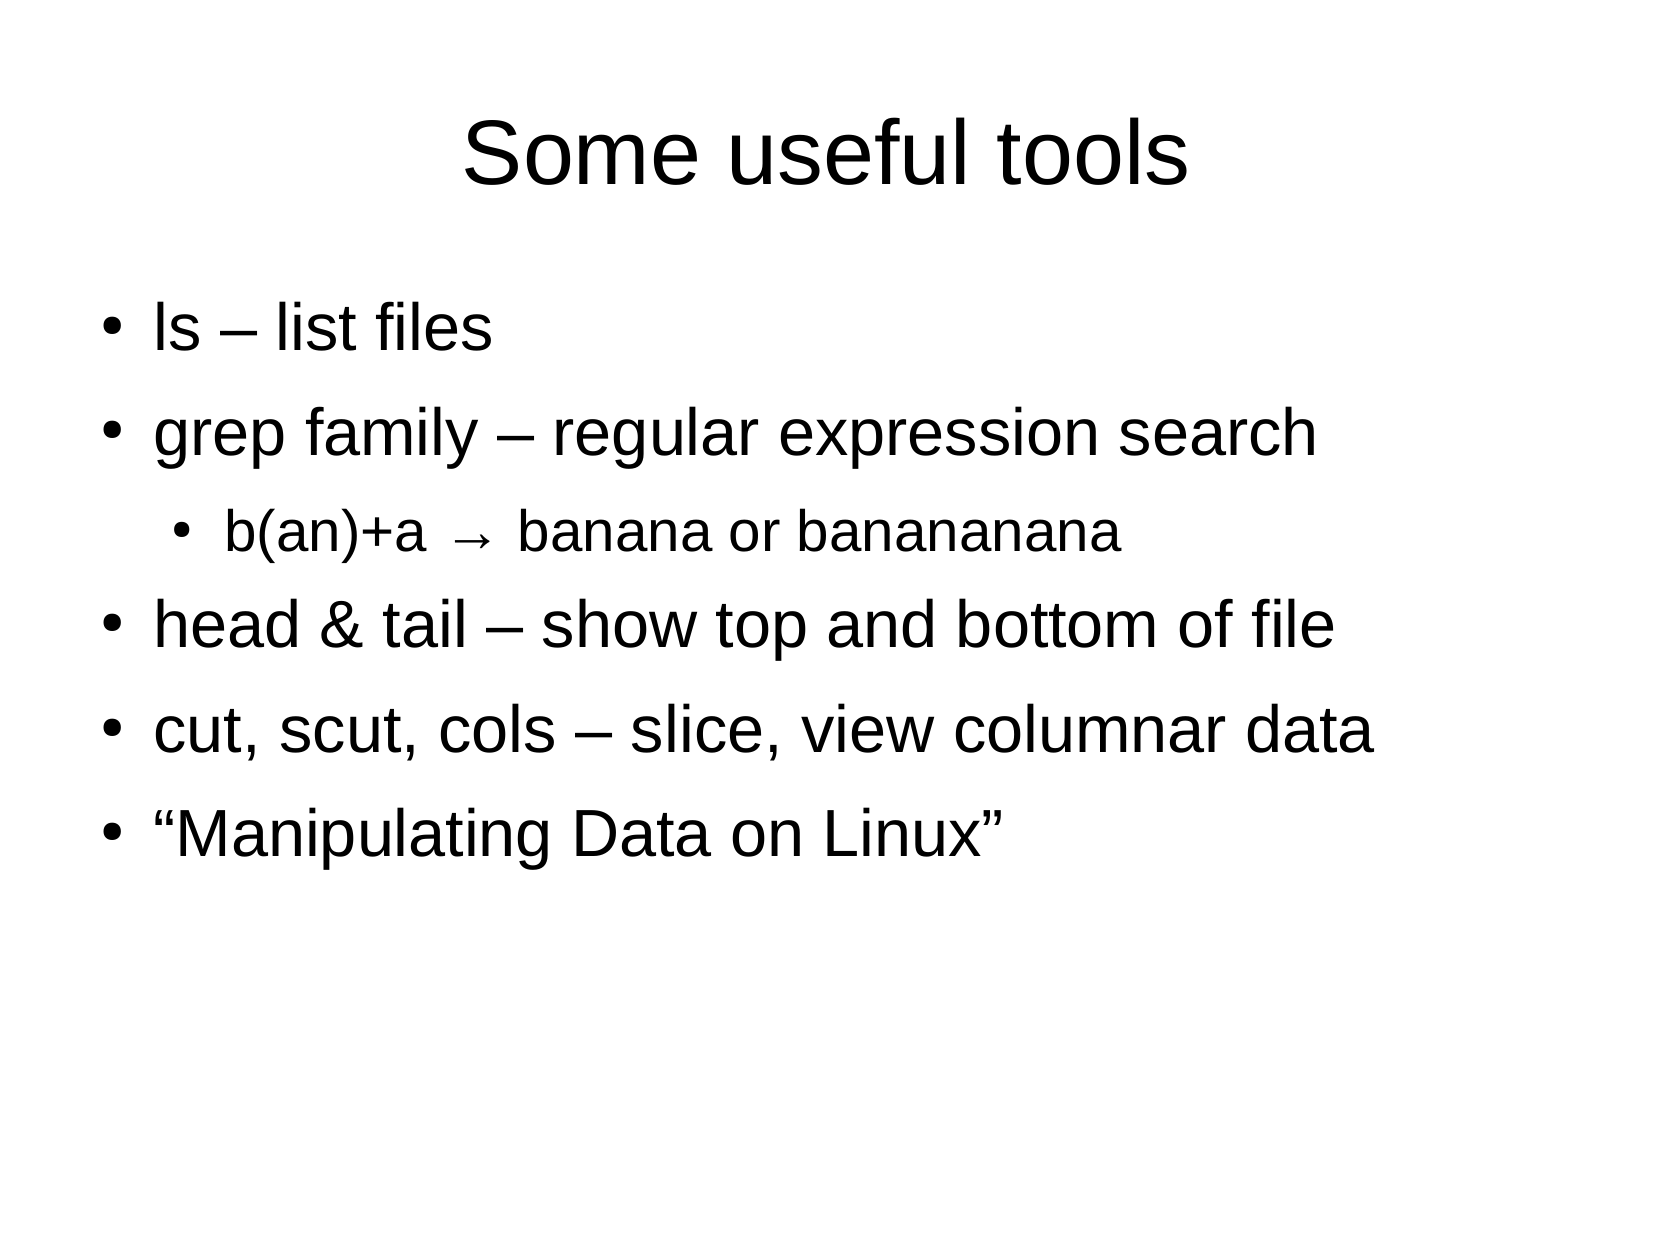

# Some useful tools
ls – list files
grep family – regular expression search
b(an)+a → banana or banananana
head & tail – show top and bottom of file
cut, scut, cols – slice, view columnar data
“Manipulating Data on Linux”